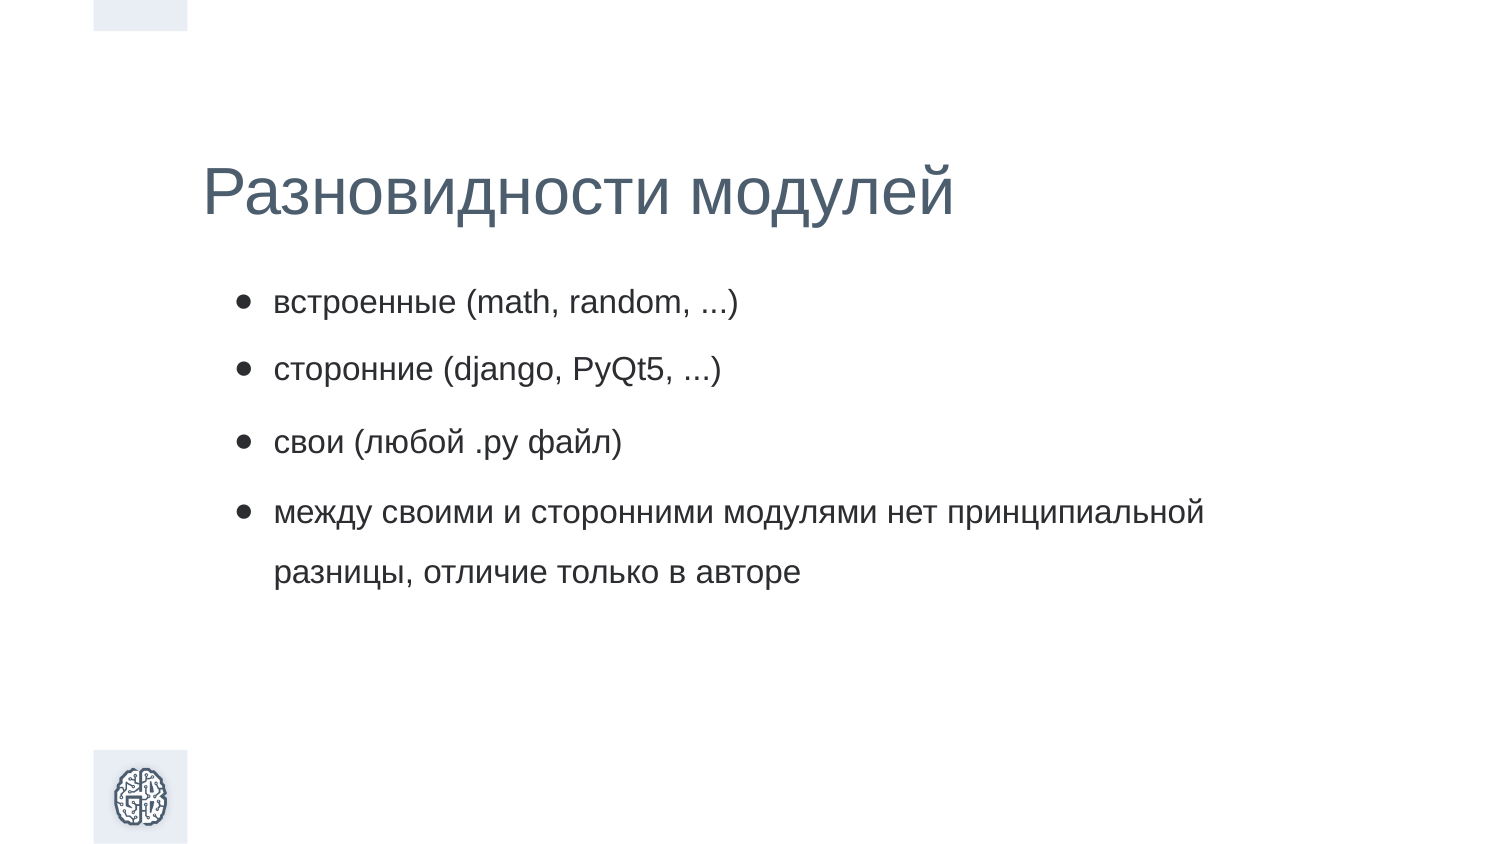

Разновидности модулей
встроенные (math, random, ...)
сторонние (django, PyQt5, ...)
свои (любой .py файл)
между своими и сторонними модулями нет принципиальной разницы, отличие только в авторе